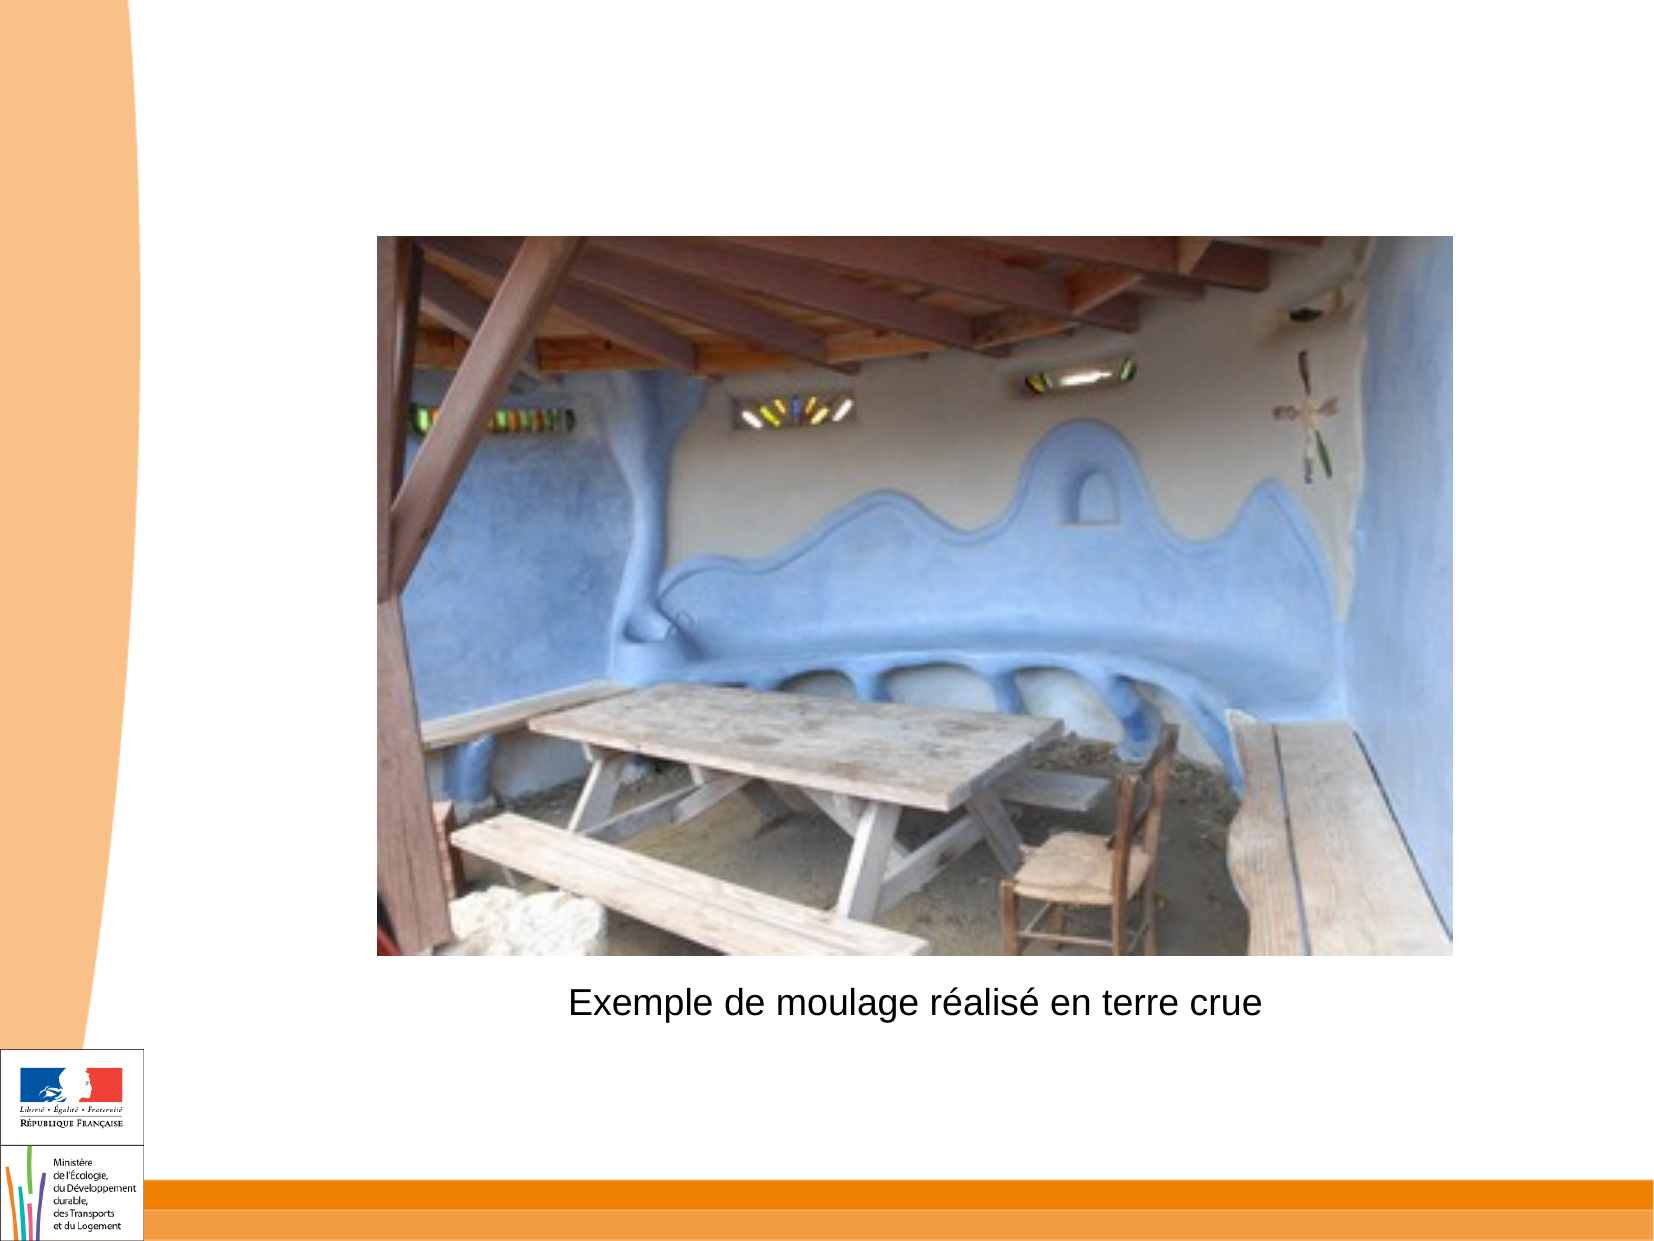

#
Exemple de moulage réalisé en terre crue